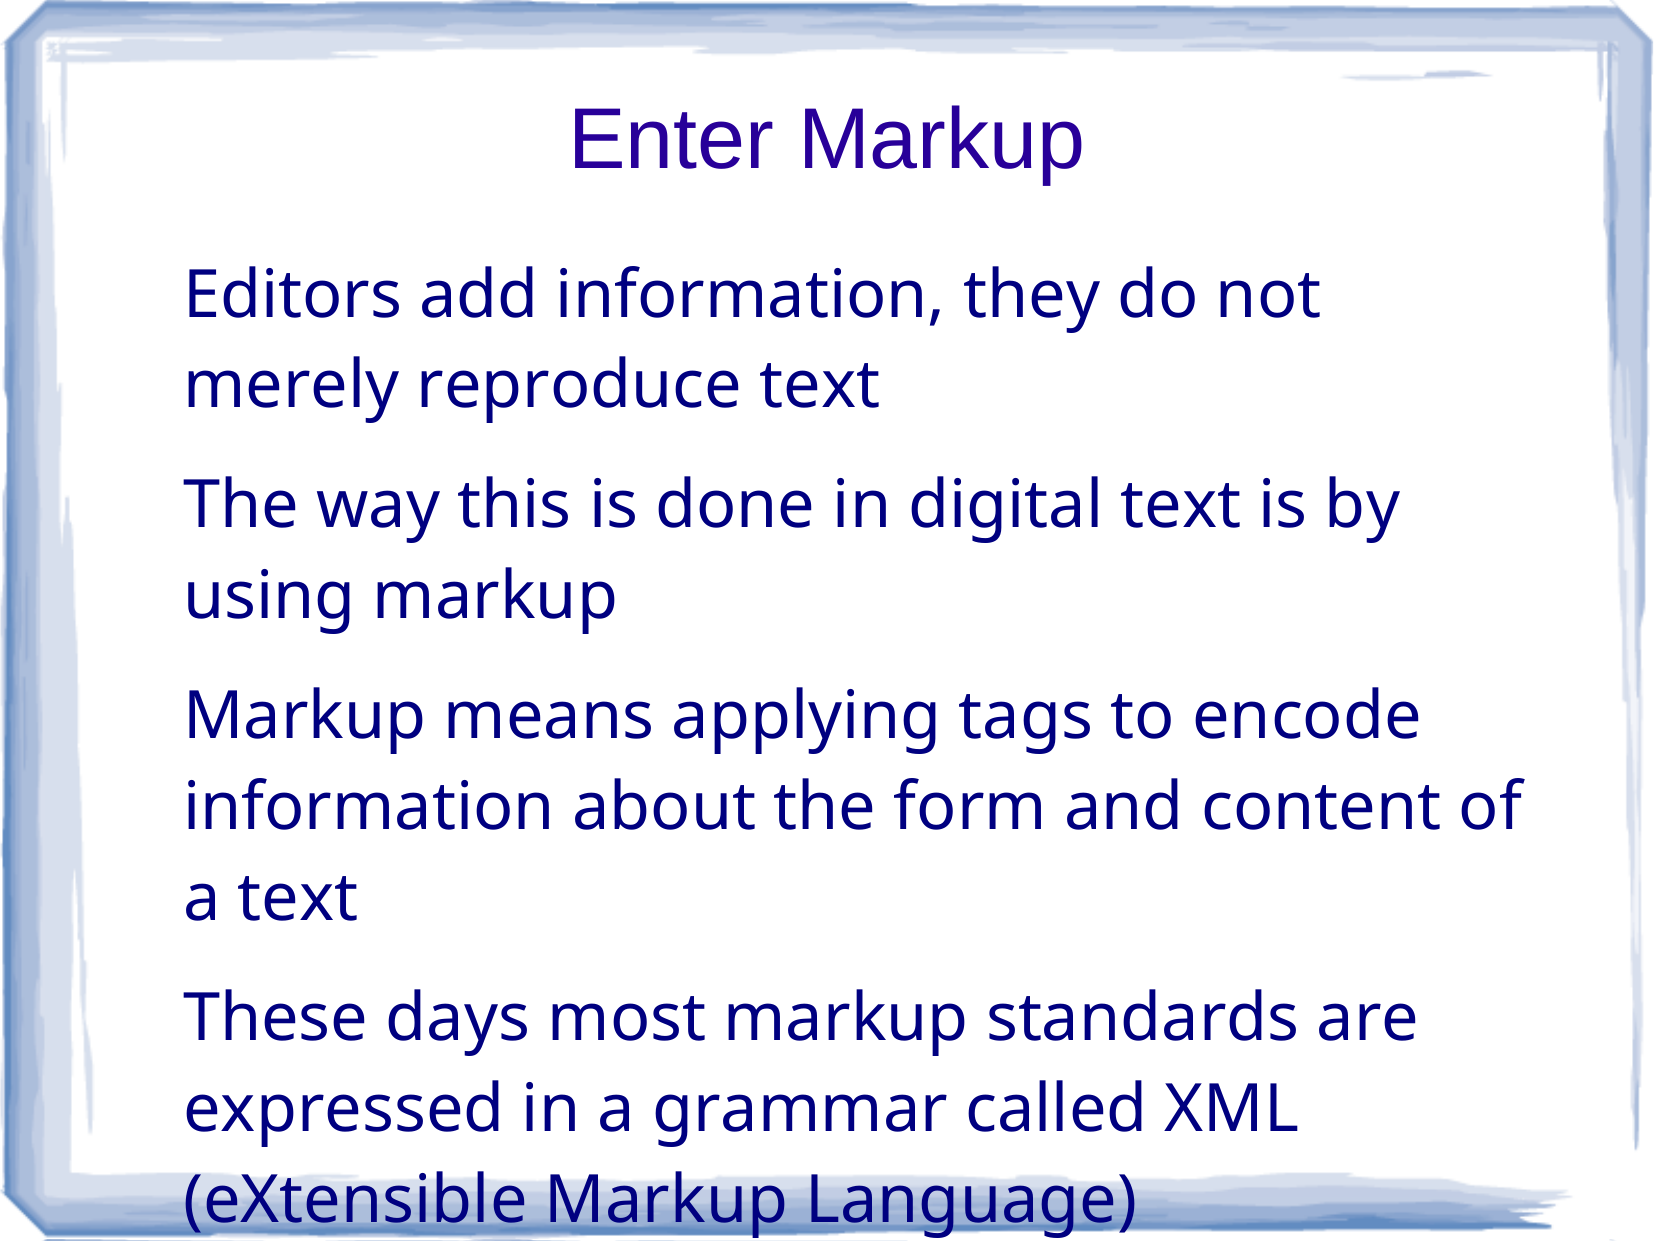

# Enter Markup
Editors add information, they do not merely reproduce text
The way this is done in digital text is by using markup
Markup means applying tags to encode information about the form and content of a text
These days most markup standards are expressed in a grammar called XML (eXtensible Markup Language)